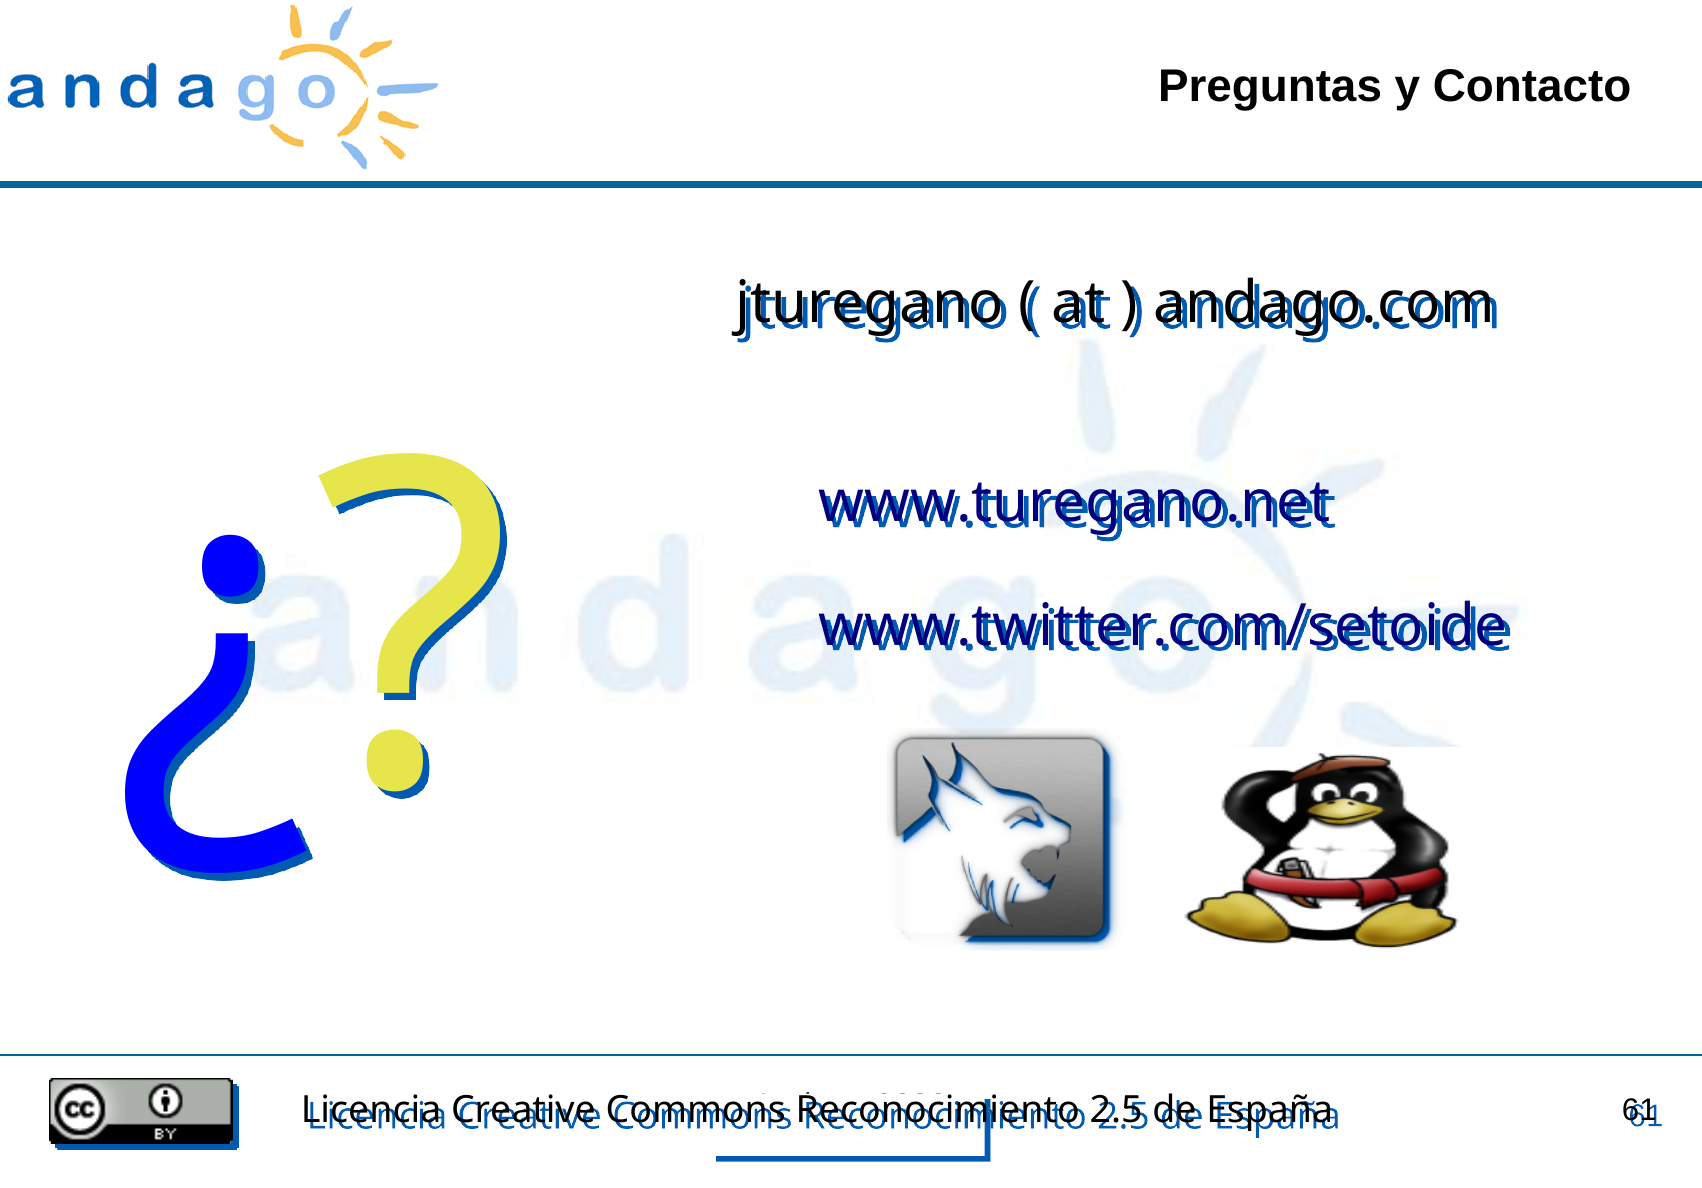

# Preguntas y Contacto
jturegano ( at ) andago.com
¿?
www.turegano.net
www.twitter.com/setoide
Licencia Creative Commons Reconocimiento 2.5 de España